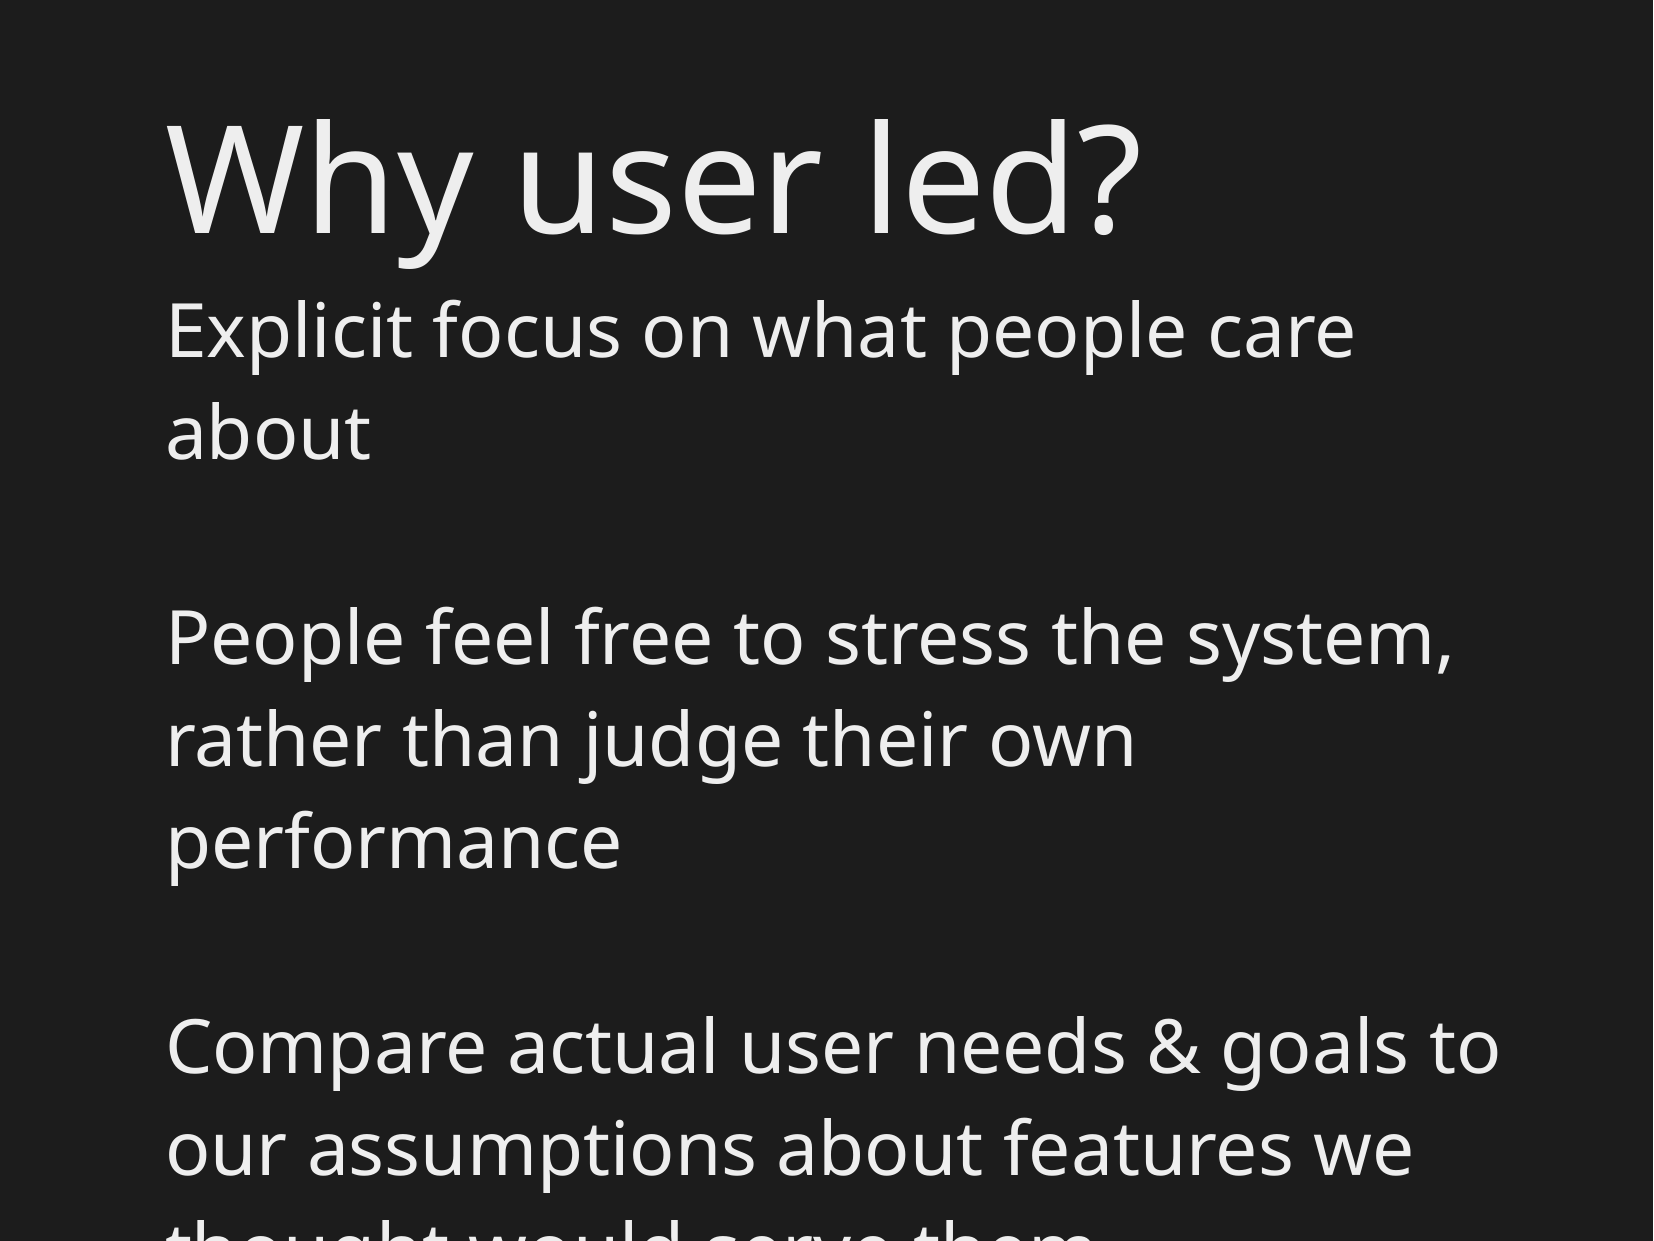

# Why user led? Explicit focus on what people care about People feel free to stress the system, rather than judge their own performance Compare actual user needs & goals to our assumptions about features we thought would serve them Identify opportunities to enhance, and dead code branches to prune